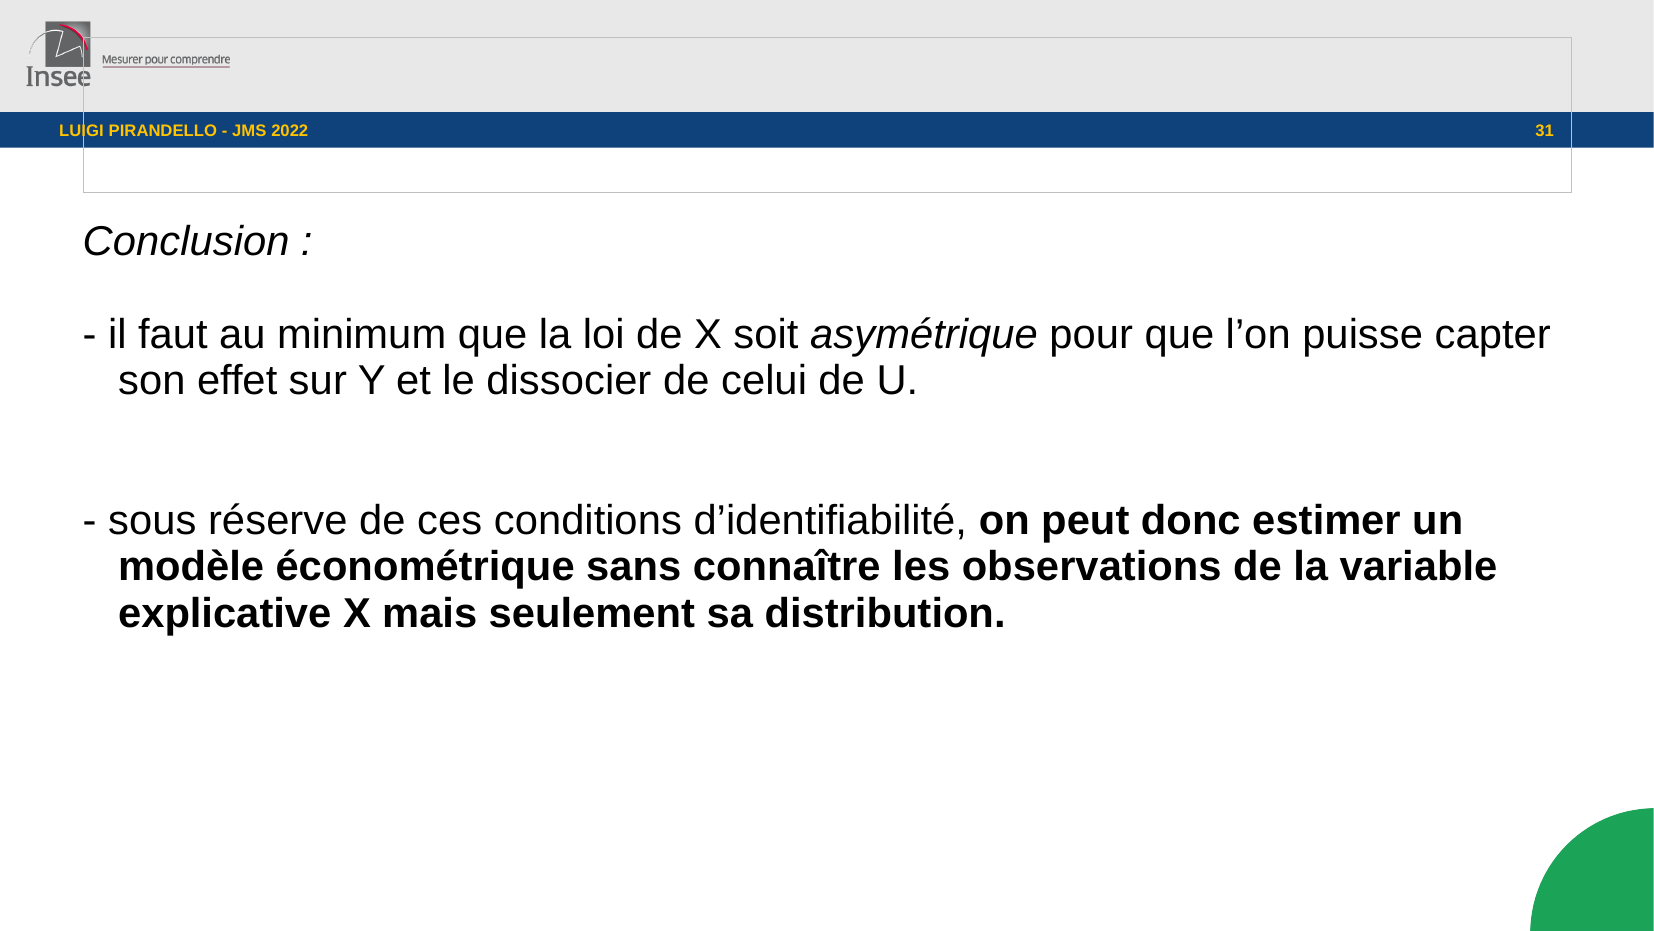

LUIGI PIRANDELLO - JMS 2022
31
Conclusion :
- il faut au minimum que la loi de X soit asymétrique pour que l’on puisse capter son effet sur Y et le dissocier de celui de U.
- sous réserve de ces conditions d’identifiabilité, on peut donc estimer un modèle économétrique sans connaître les observations de la variable explicative X mais seulement sa distribution.